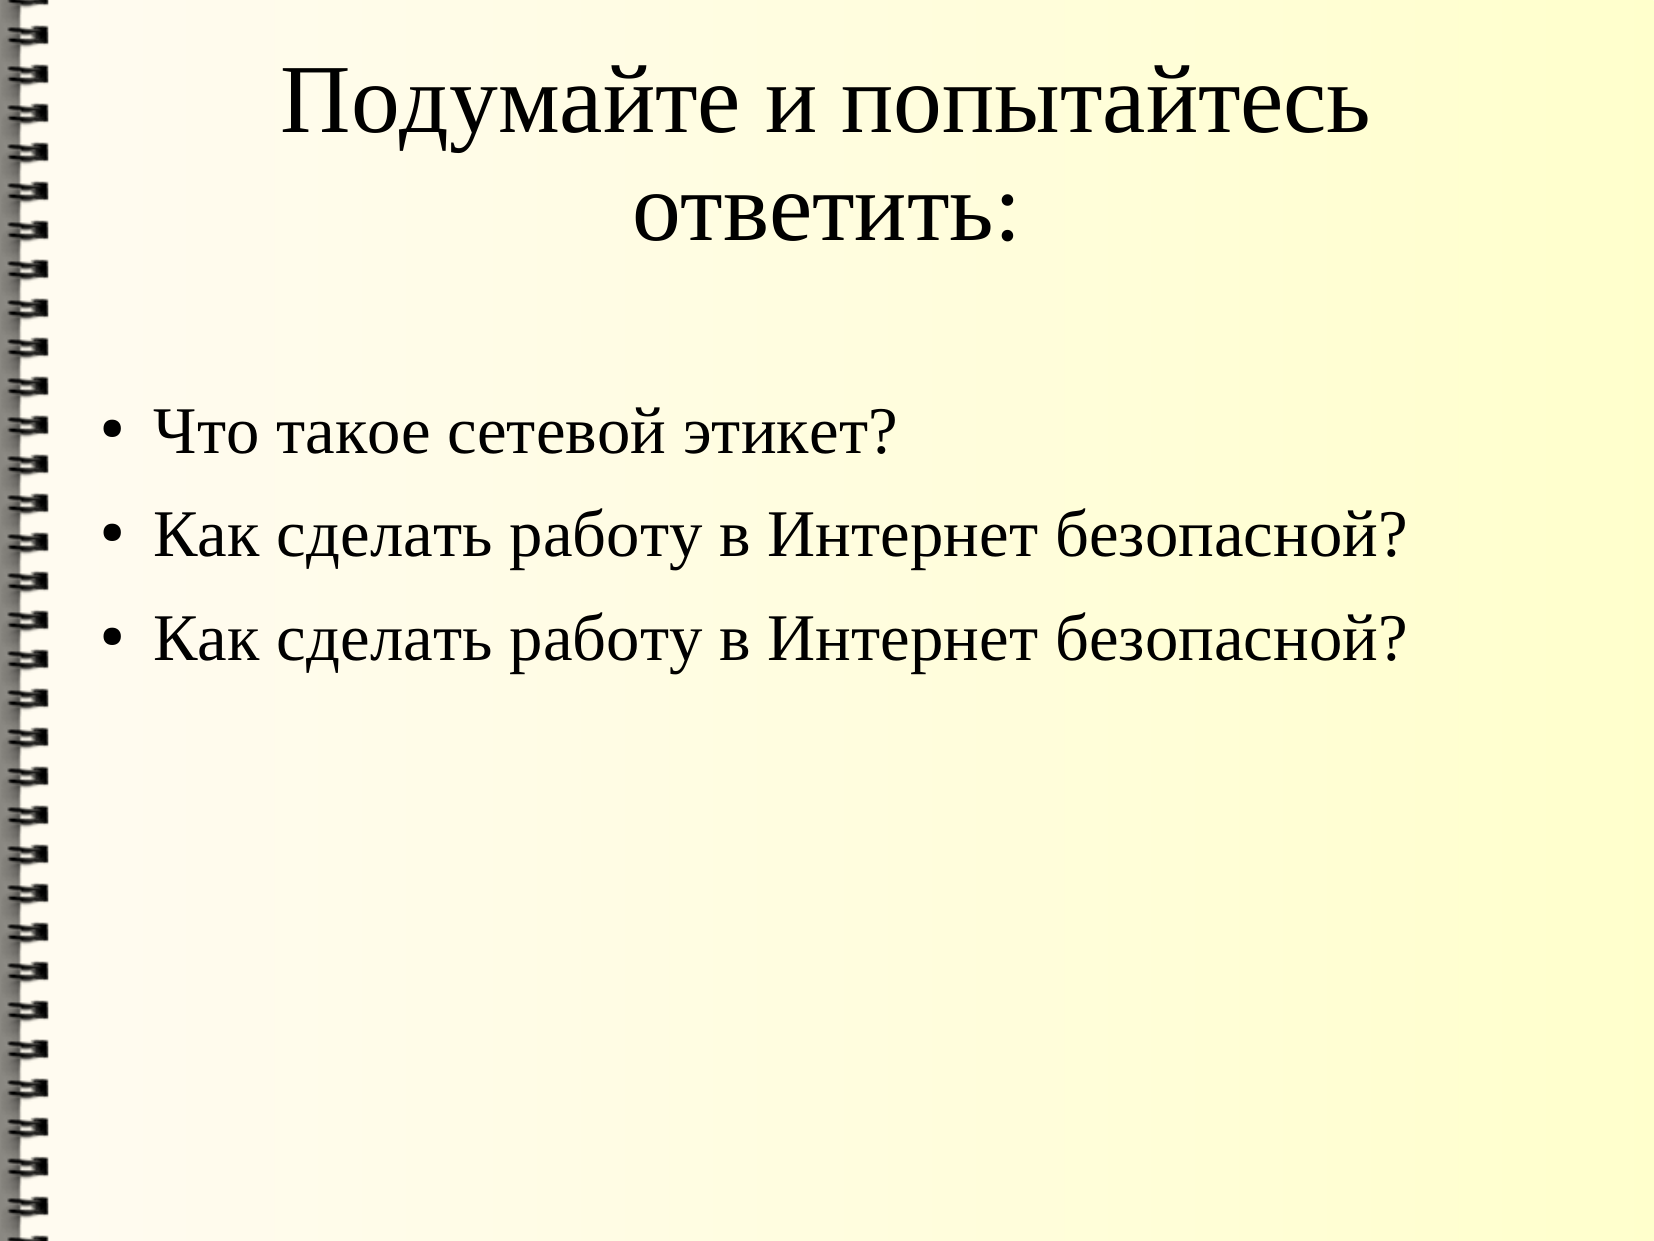

# Подумайте и попытайтесь ответить:
Что такое сетевой этикет?
Как сделать работу в Интернет безопасной?
Как сделать работу в Интернет безопасной?